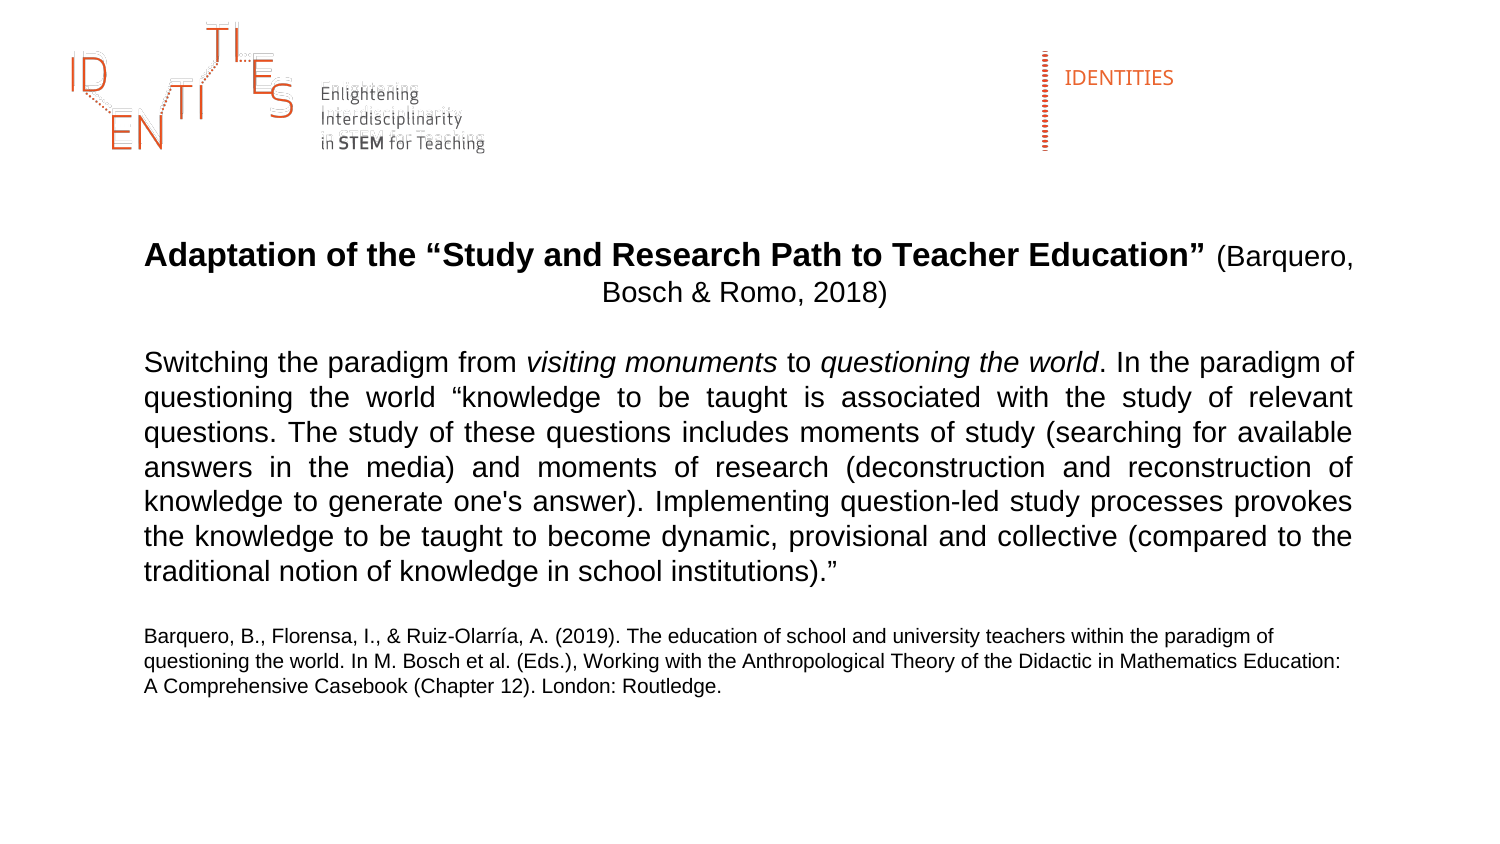

IDENTITIES
Adaptation of the “Study and Research Path to Teacher Education” (Barquero, Bosch & Romo, 2018)
Switching the paradigm from visiting monuments to questioning the world. In the paradigm of questioning the world “knowledge to be taught is associated with the study of relevant questions. The study of these questions includes moments of study (searching for available answers in the media) and moments of research (deconstruction and reconstruction of knowledge to generate one's answer). Implementing question-led study processes provokes the knowledge to be taught to become dynamic, provisional and collective (compared to the traditional notion of knowledge in school institutions).”
Barquero, B., Florensa, I., & Ruiz-Olarría, A. (2019). The education of school and university teachers within the paradigm of questioning the world. In M. Bosch et al. (Eds.), Working with the Anthropological Theory of the Didactic in Mathematics Education: A Comprehensive Casebook (Chapter 12). London: Routledge.